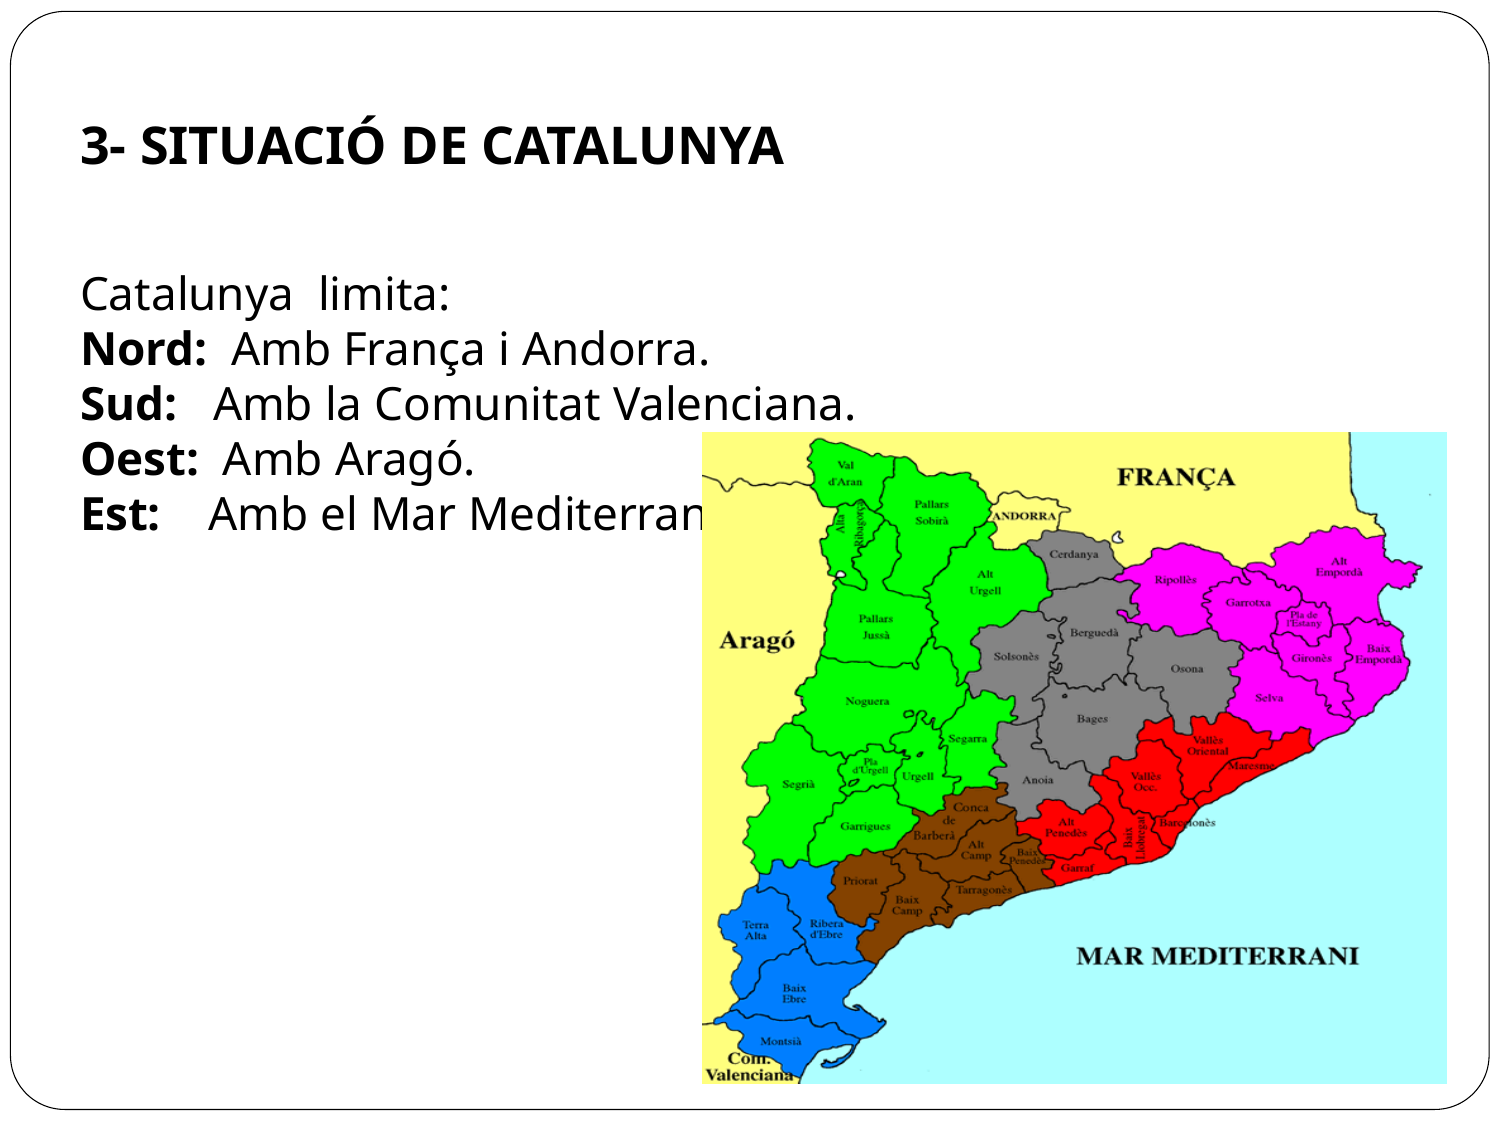

# 3- SITUACIÓ DE CATALUNYA Catalunya limita: Nord: Amb França i Andorra. Sud: Amb la Comunitat Valenciana. Oest: Amb Aragó. Est: Amb el Mar Mediterrani.